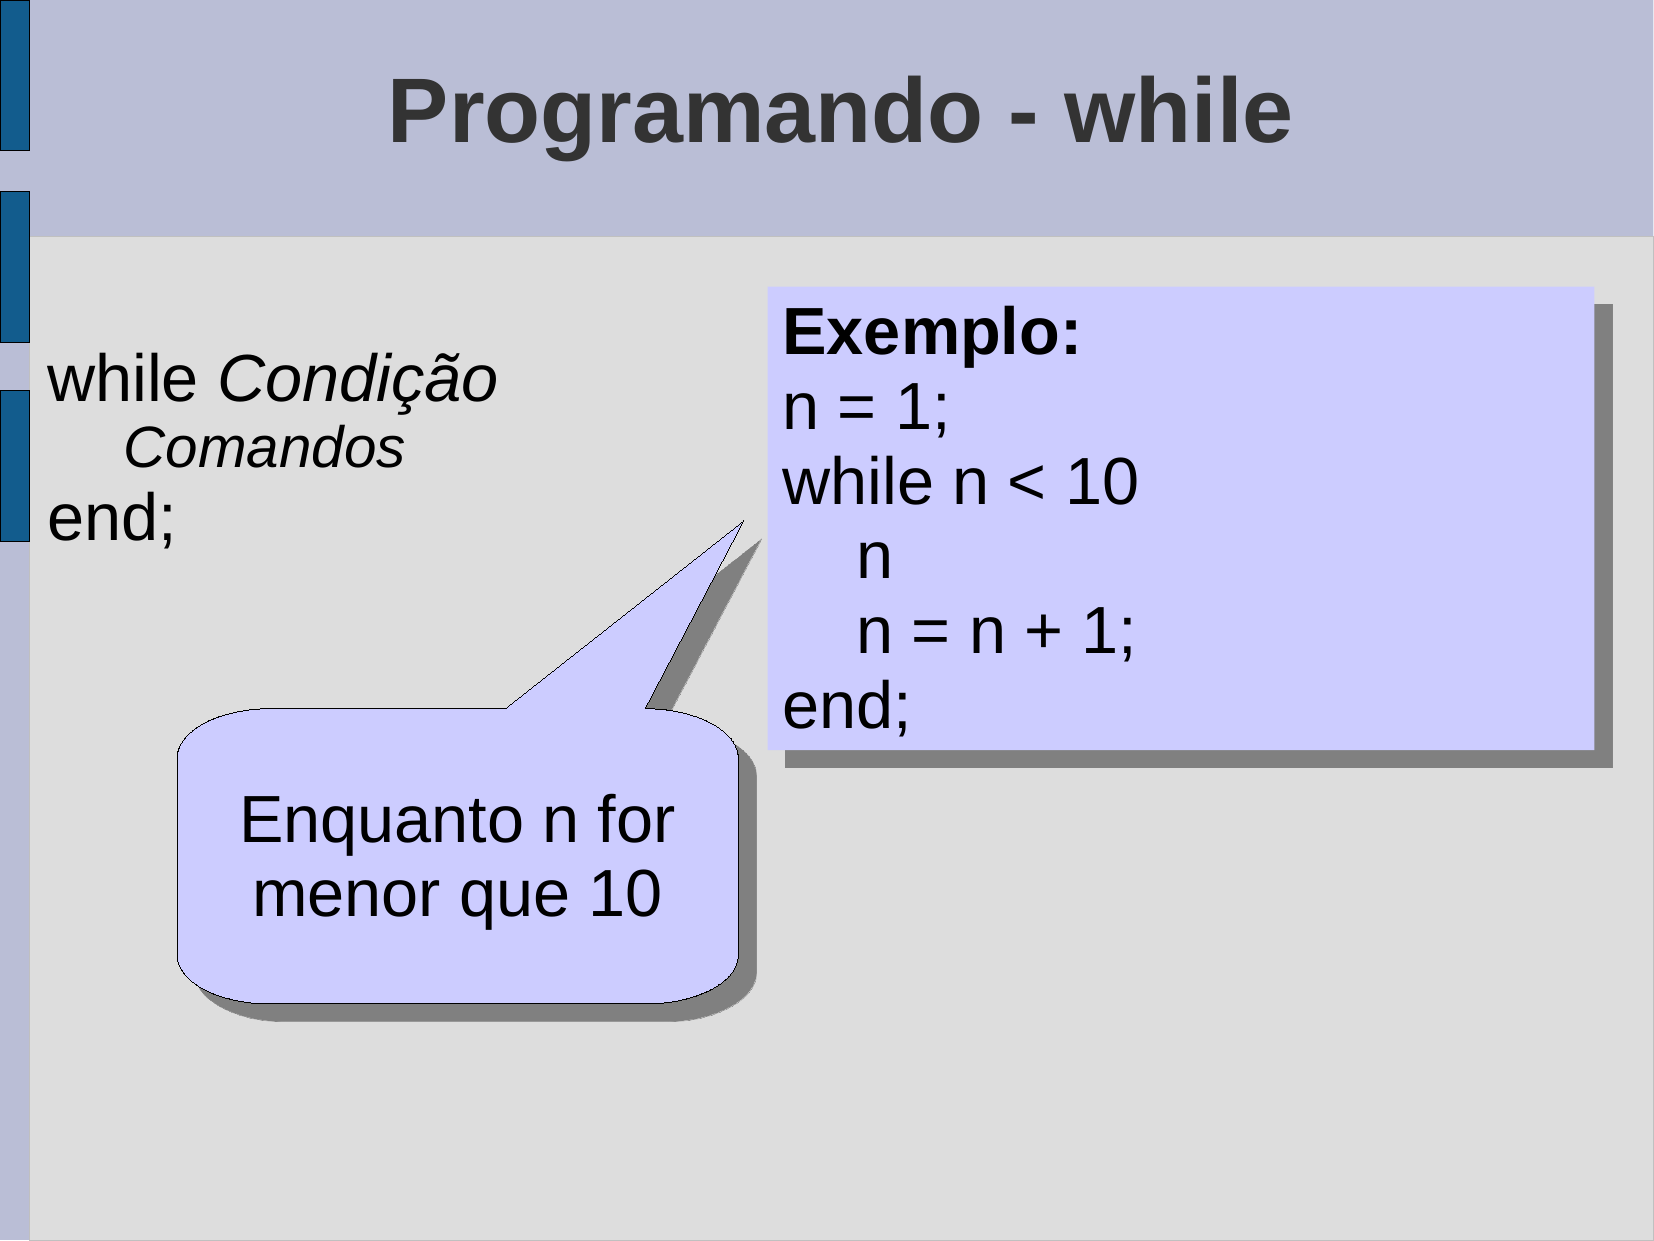

# Programando - while
while Condição
Comandos
end;
Exemplo:
n = 1;
while n < 10
	n
	n = n + 1;
end;
Enquanto n for menor que 10